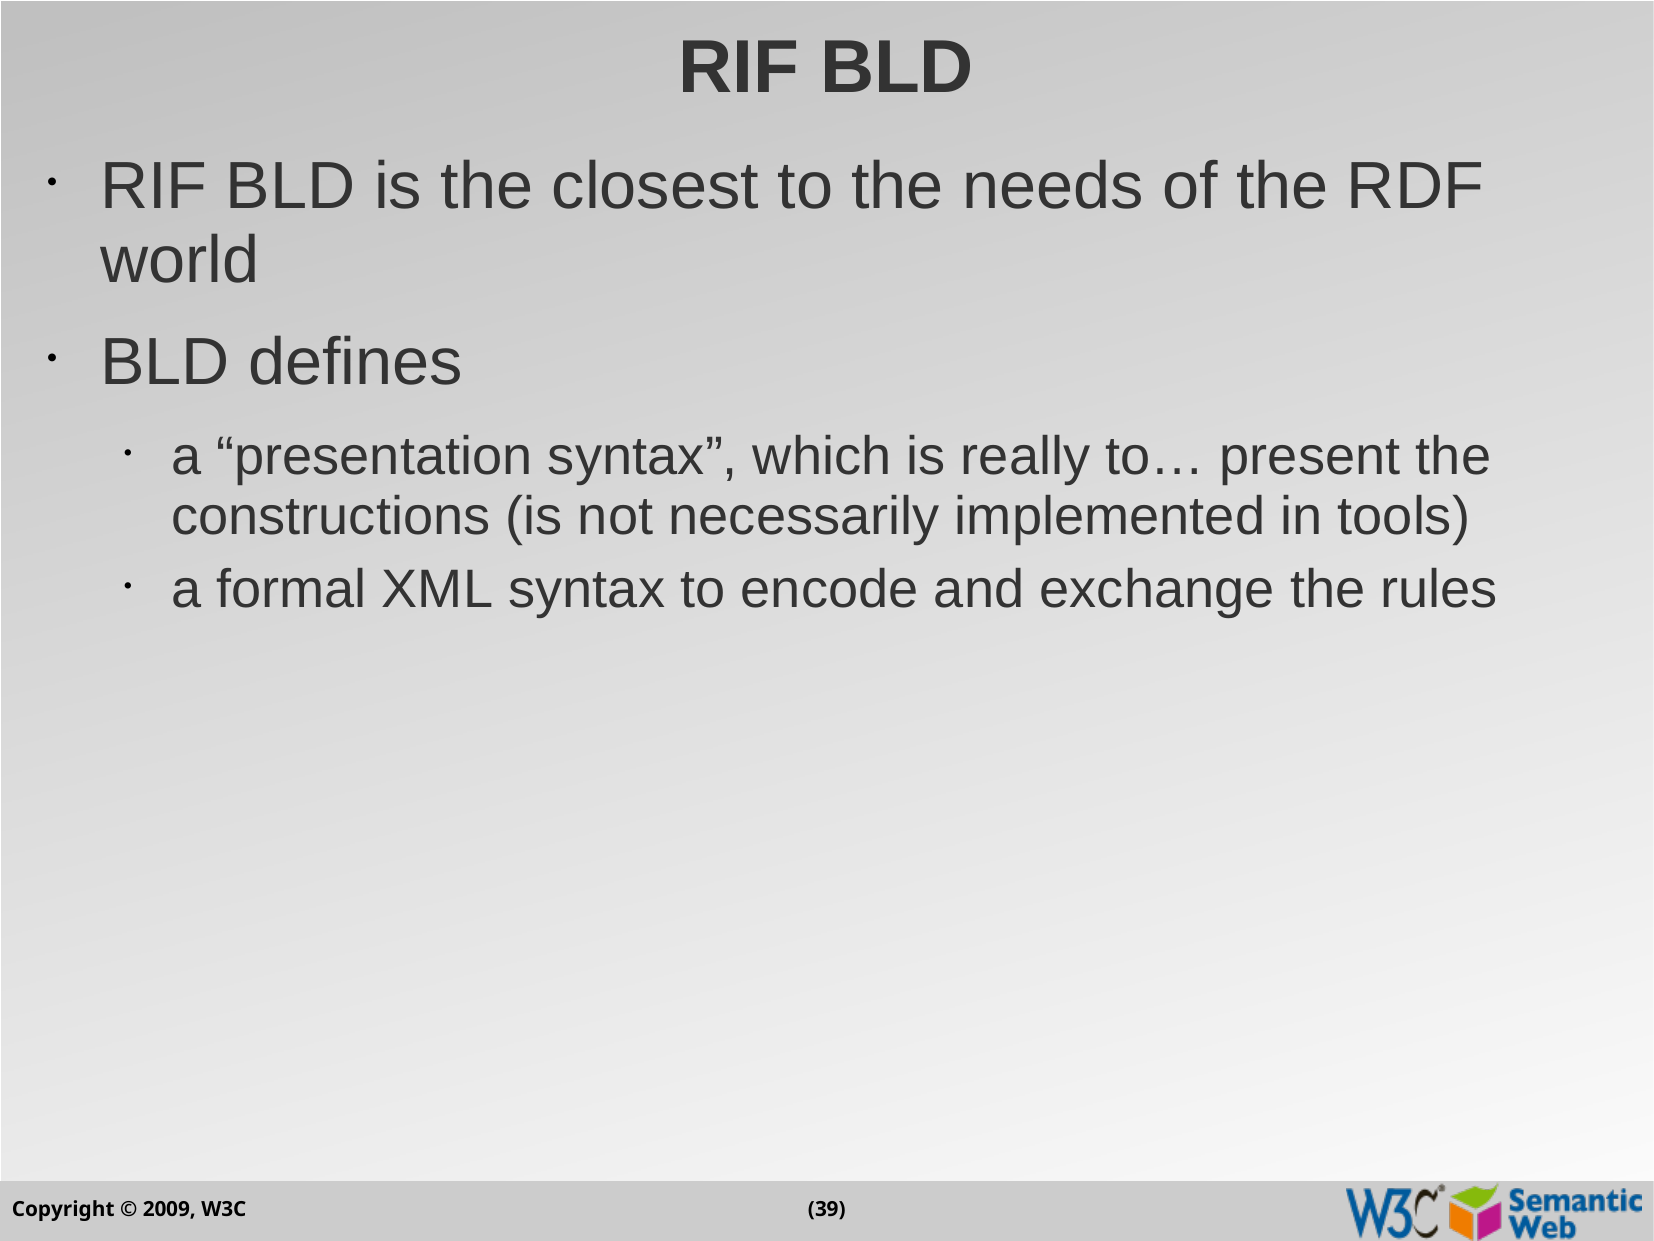

# RIF BLD
RIF BLD is the closest to the needs of the RDF world
BLD defines
a “presentation syntax”, which is really to… present the constructions (is not necessarily implemented in tools)
a formal XML syntax to encode and exchange the rules